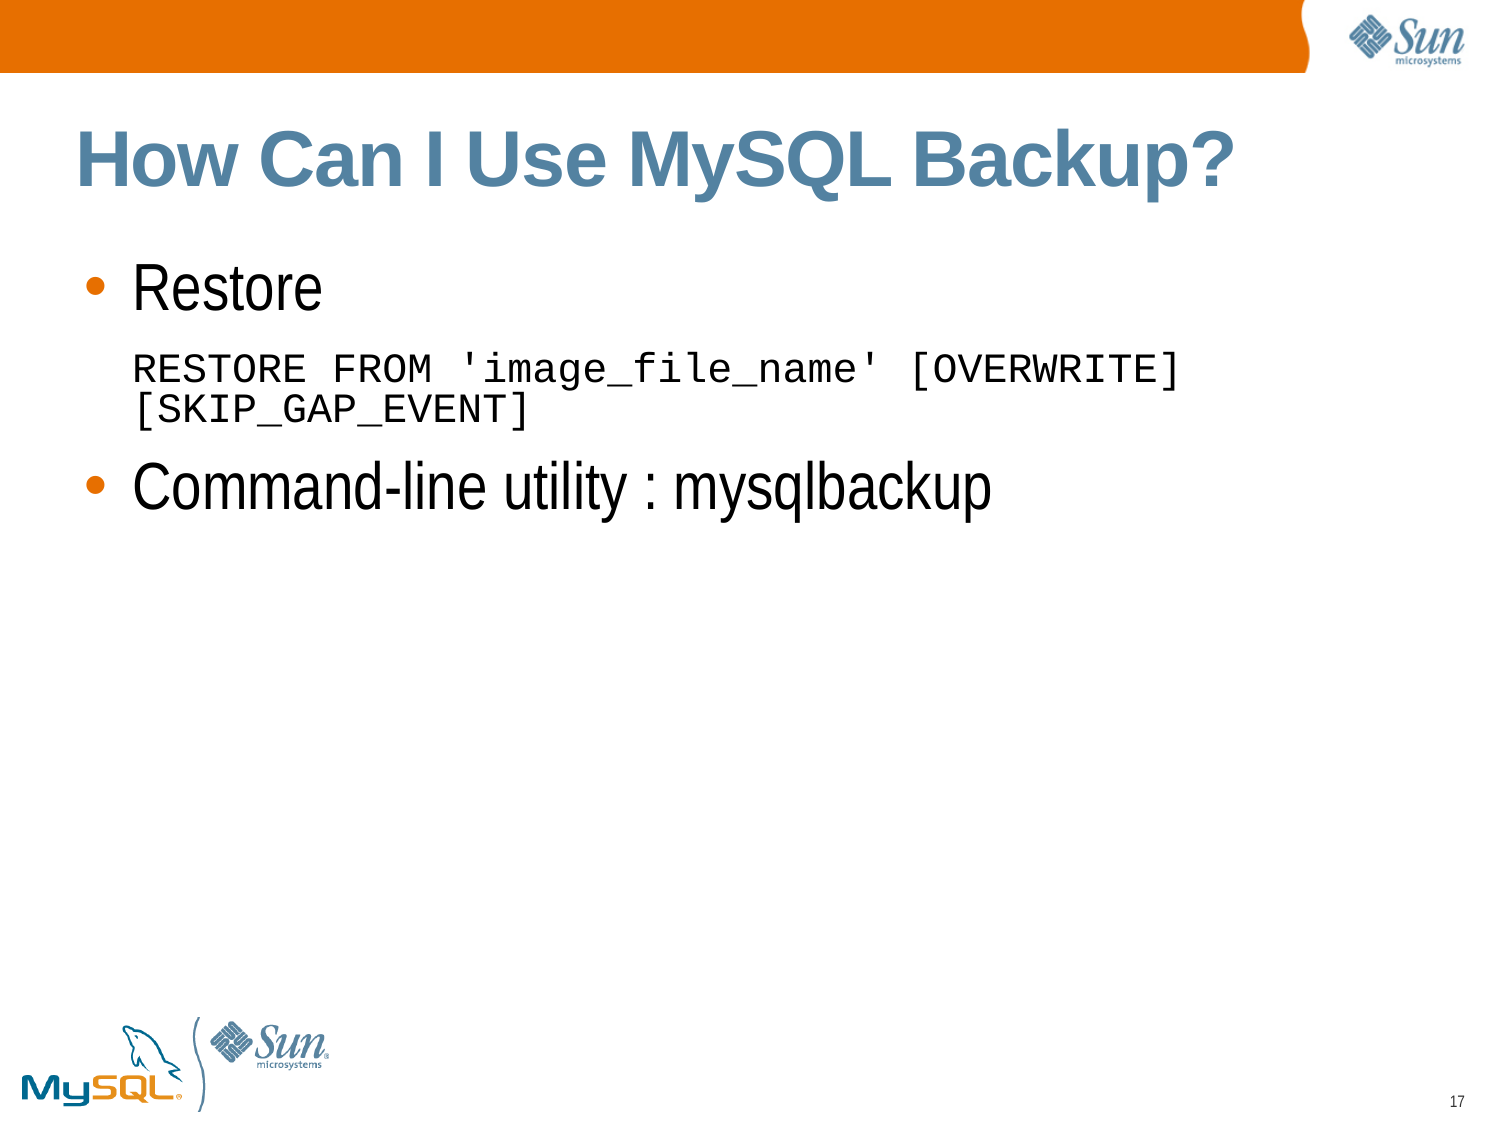

# How Can I Use MySQL Backup?
Restore
RESTORE FROM 'image_file_name' [OVERWRITE] [SKIP_GAP_EVENT]
Command-line utility : mysqlbackup